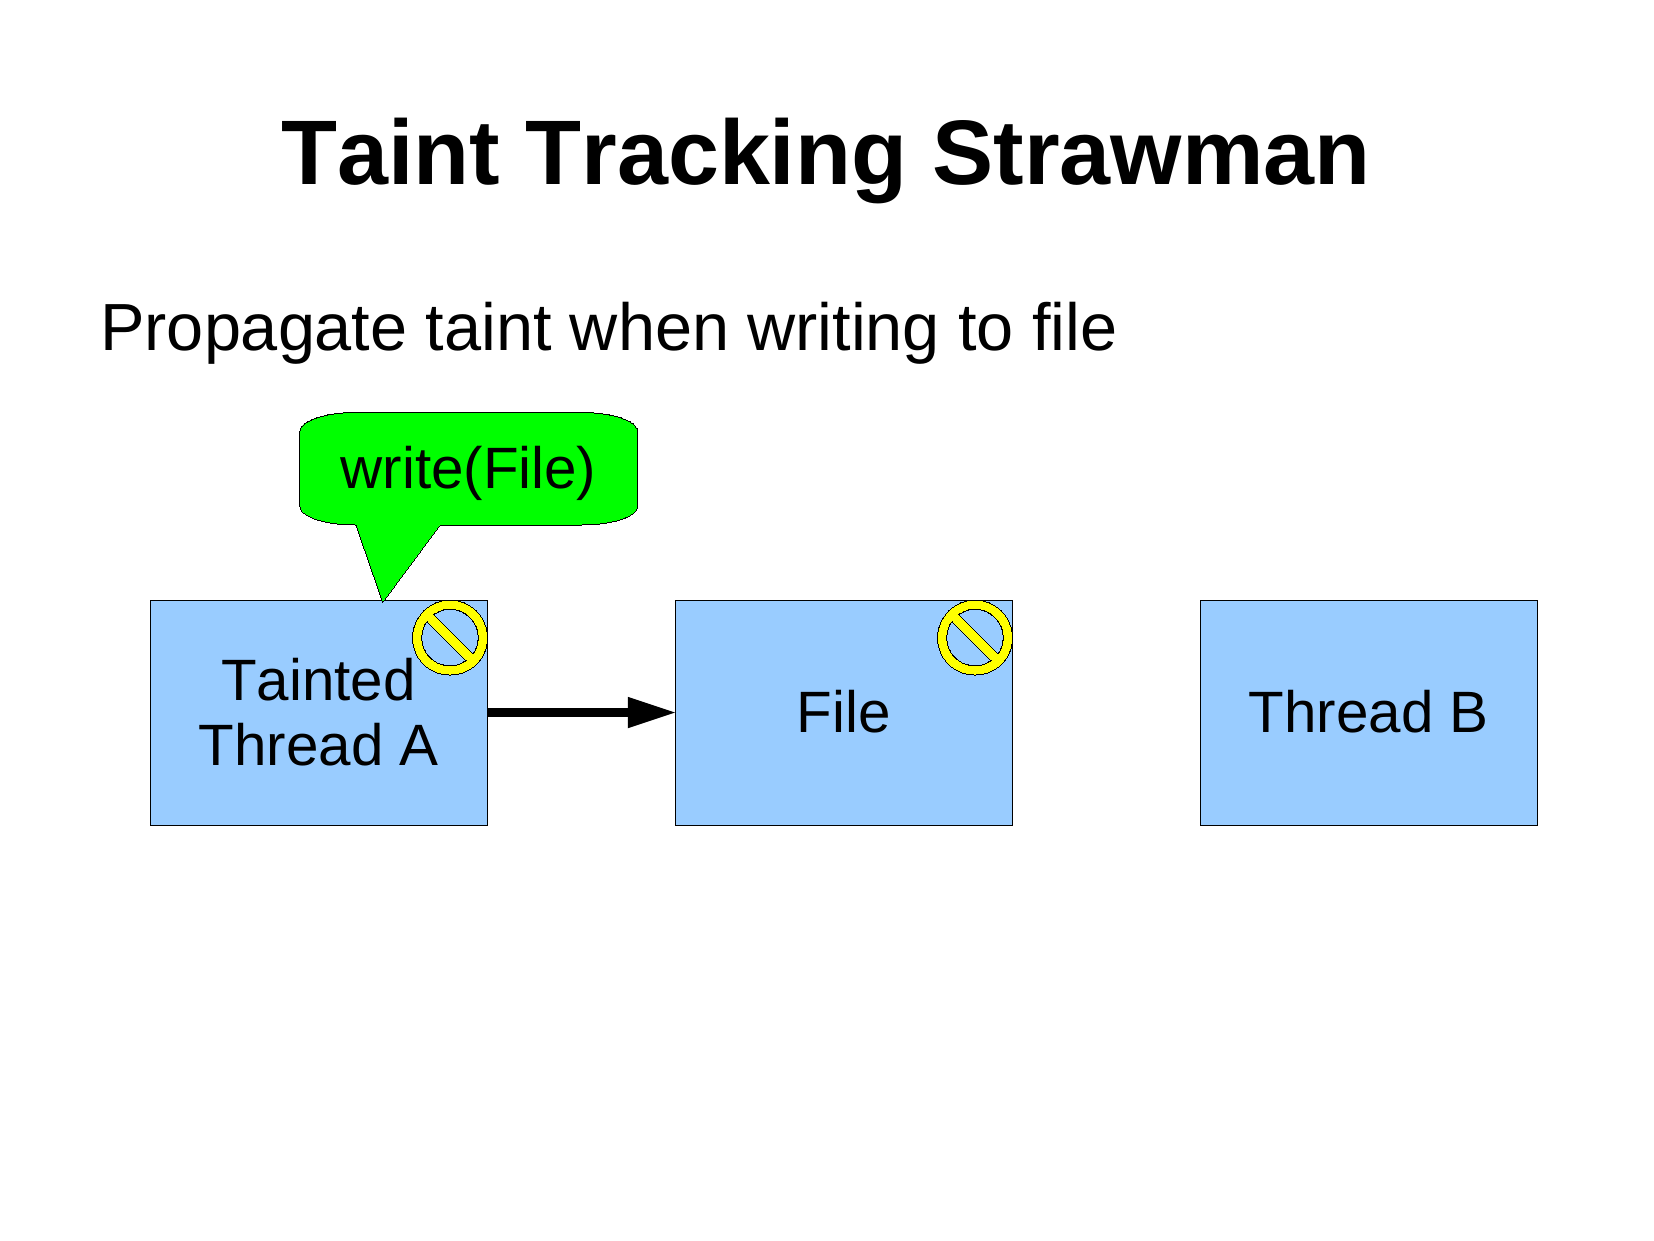

# Taint Tracking Strawman
Propagate taint when writing to file
write(File)
Tainted
Thread A
File
Thread B